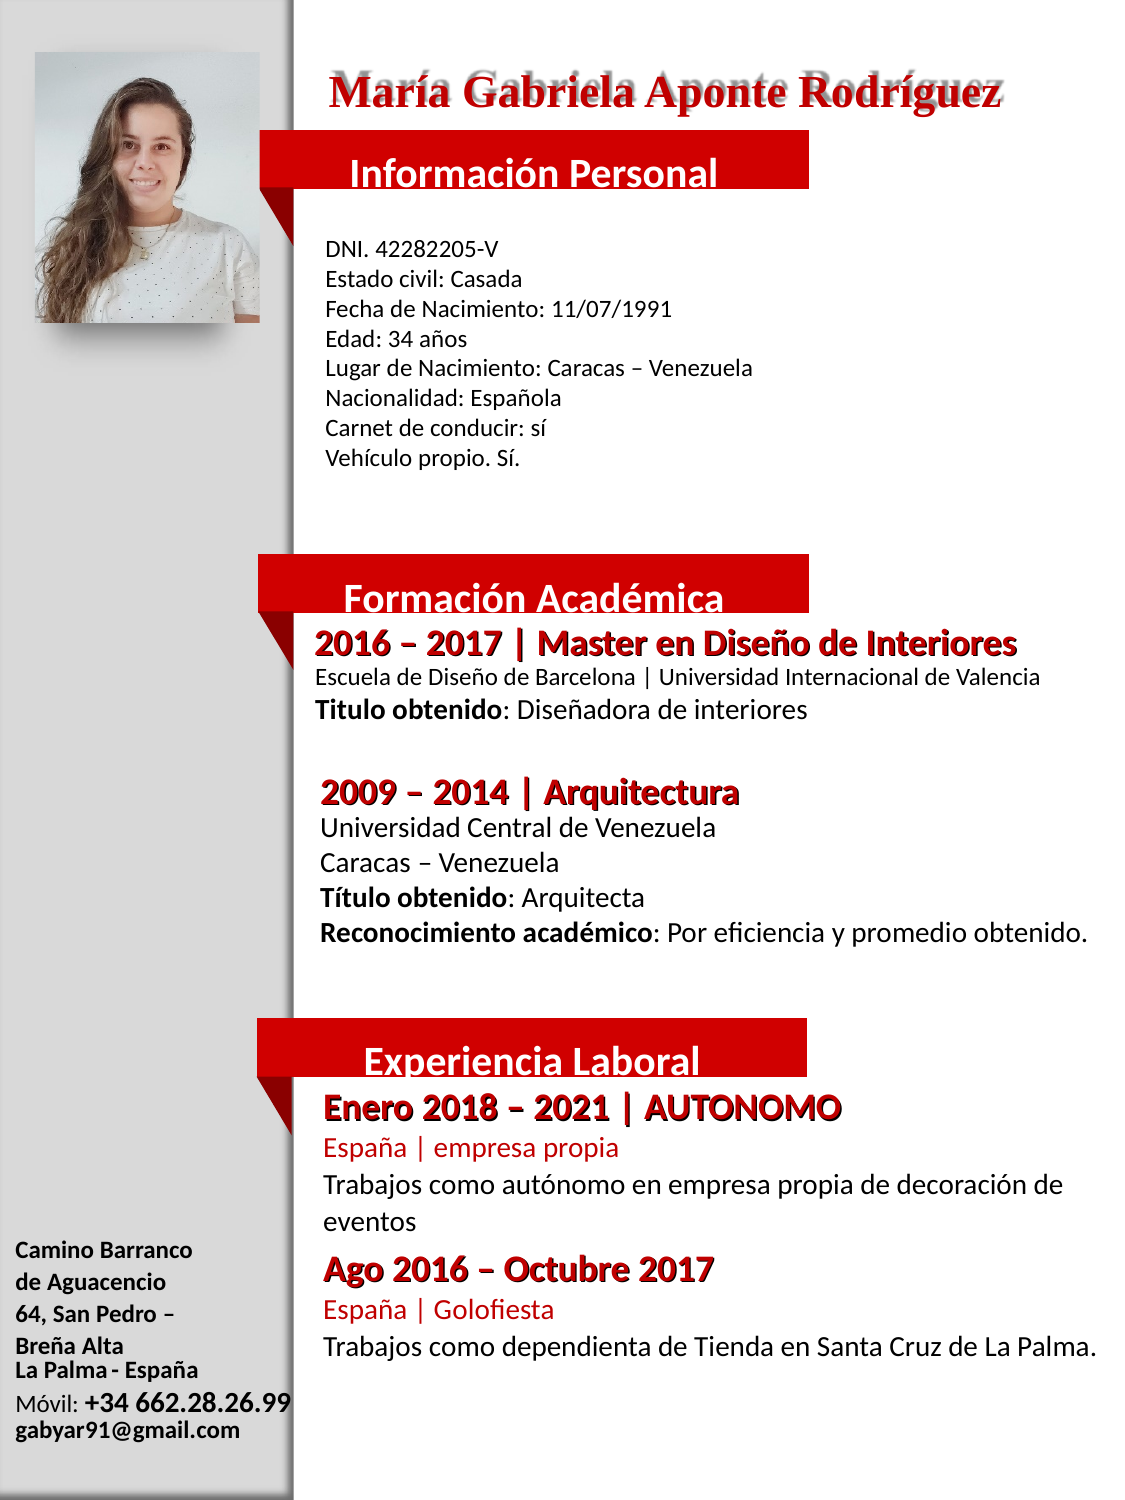

María Gabriela Aponte Rodríguez
Información Personal
DNI. 42282205-V
Estado civil: Casada
Fecha de Nacimiento: 11/07/1991
Edad: 34 años
Lugar de Nacimiento: Caracas – Venezuela
Nacionalidad: Española
Carnet de conducir: sí
Vehículo propio. Sí.
Formación Académica
2016 – 2017 | Master en Diseño de Interiores
Escuela de Diseño de Barcelona | Universidad Internacional de Valencia
Titulo obtenido: Diseñadora de interiores
2009
–
2014
 | Arquitectura
Universidad Central de Venezuela
Caracas
–
Venezuela
Título obtenido
:
 Arquitecta
Reconocimiento académico
:
 Por eficiencia y promedio obtenido.
Experiencia Laboral
Enero 2018 – 2021 | AUTONOMO
España | empresa propia
Trabajos como autónomo en empresa propia de decoración de eventos
Camino Barranco de Aguacencio 64, San Pedro – Breña Alta
Ago 2016 – Octubre 2017
España | Golofiesta
Trabajos como dependienta de Tienda en Santa Cruz de La Palma.
La Palma
- España
Móvil: +34 662.28.26.99
gabyar91@gmail.com